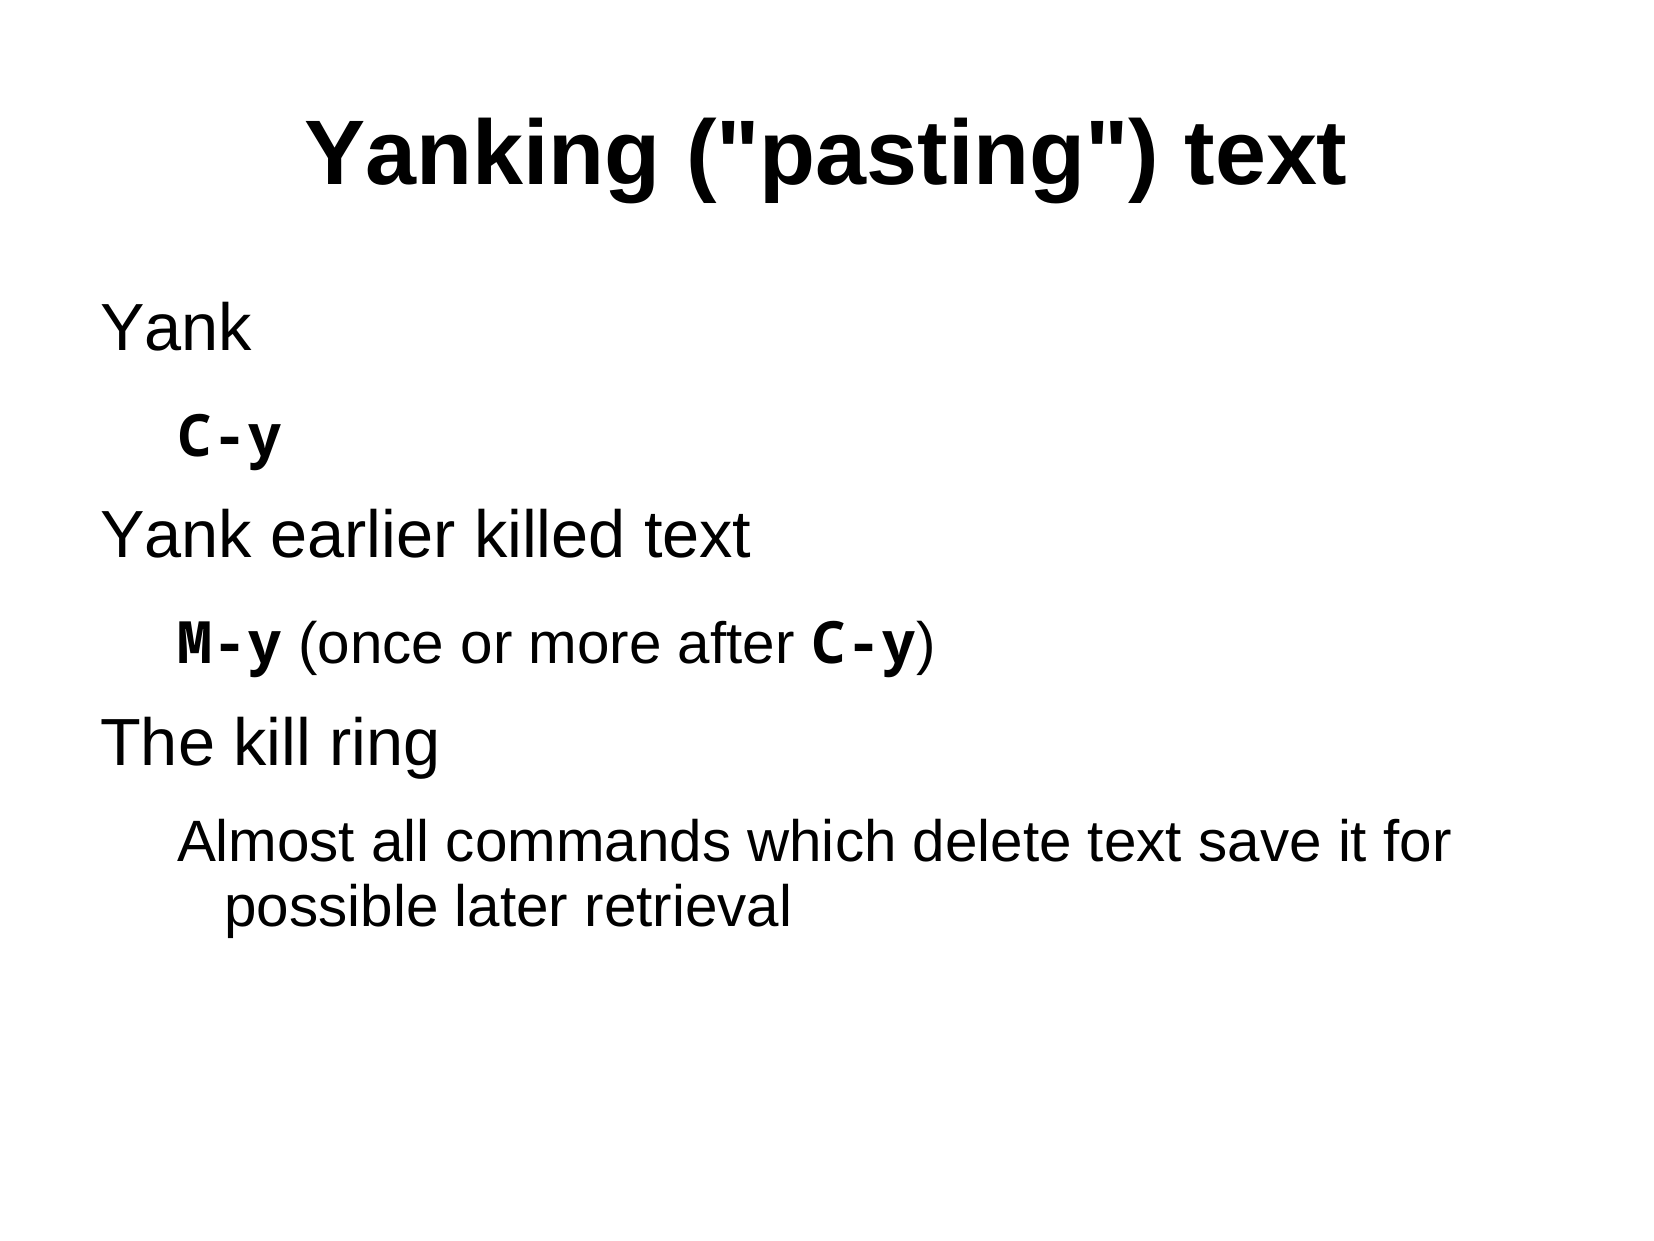

# Yanking ("pasting") text
Yank
C-y
Yank earlier killed text
M-y (once or more after C-y)
The kill ring
Almost all commands which delete text save it for possible later retrieval